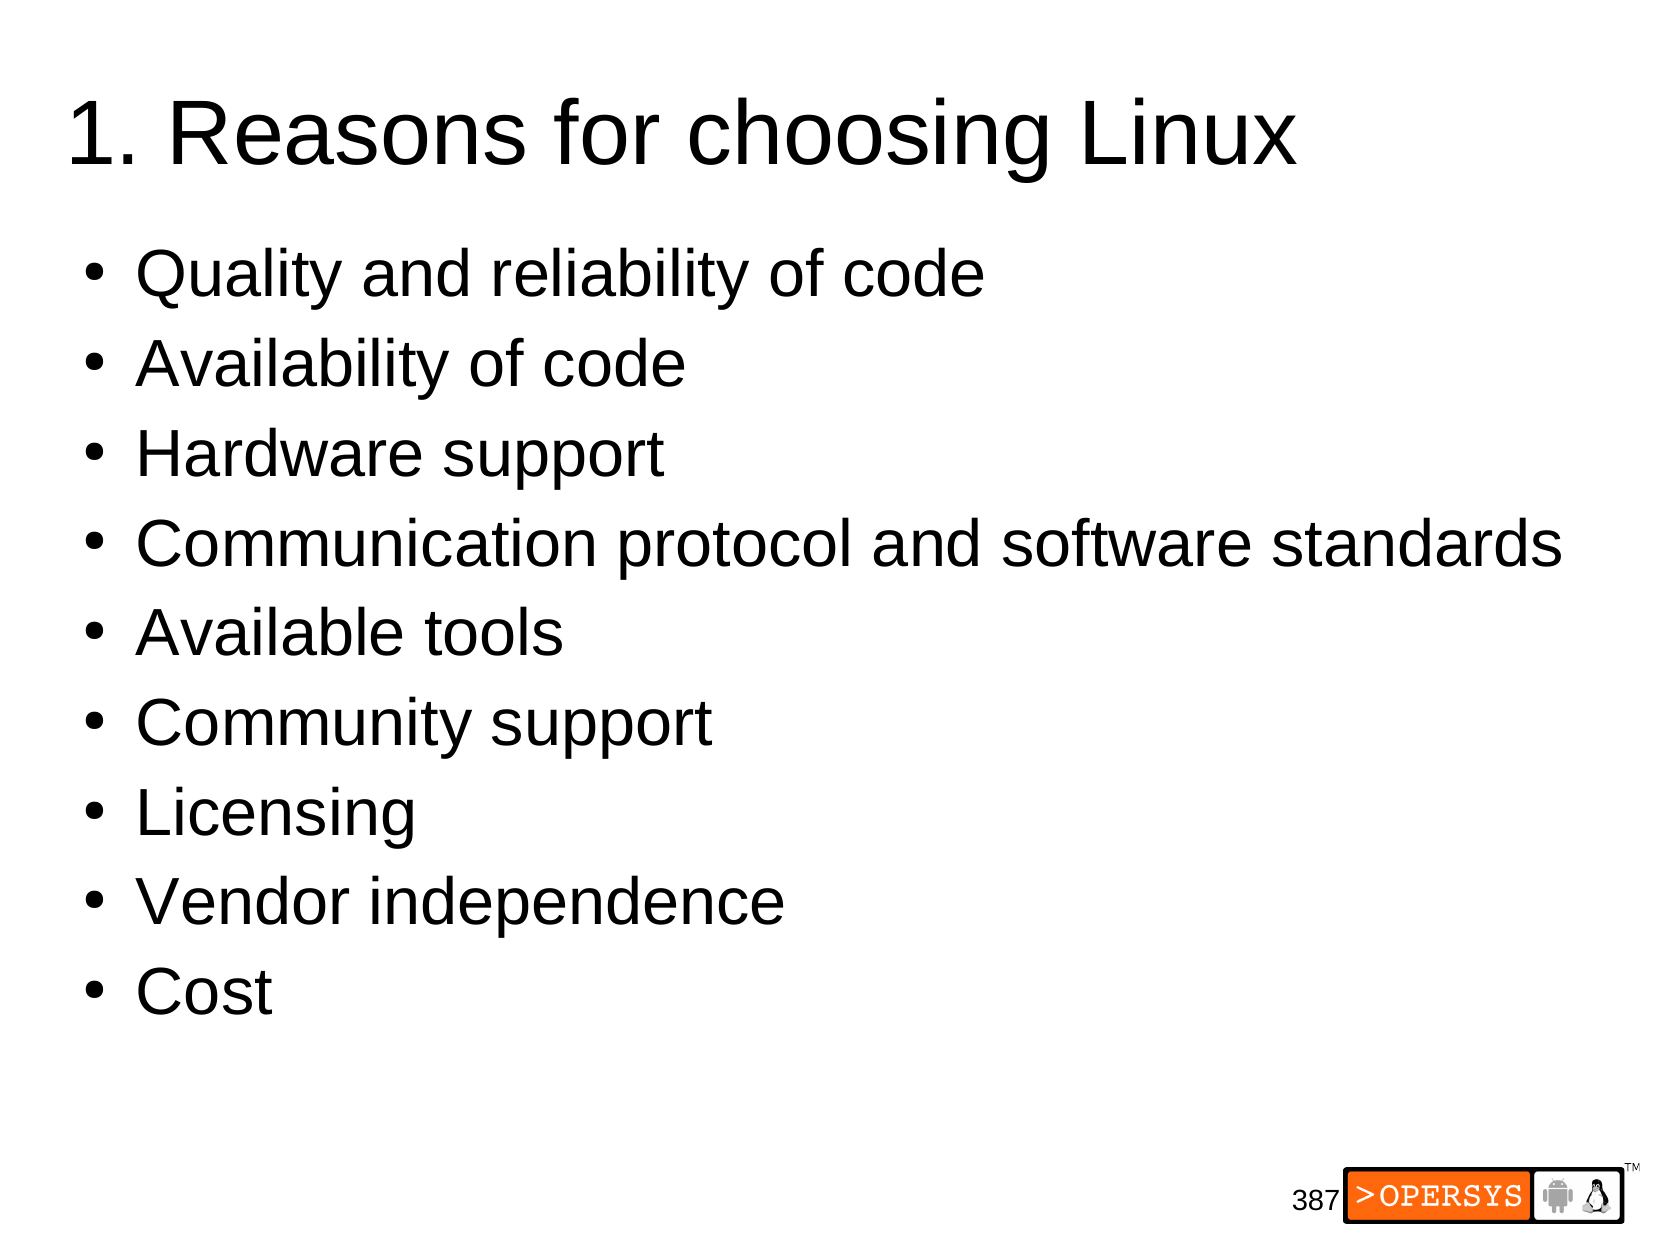

# 1. Reasons for choosing Linux
Quality and reliability of code
Availability of code
Hardware support
Communication protocol and software standards
Available tools
Community support
Licensing
Vendor independence
Cost